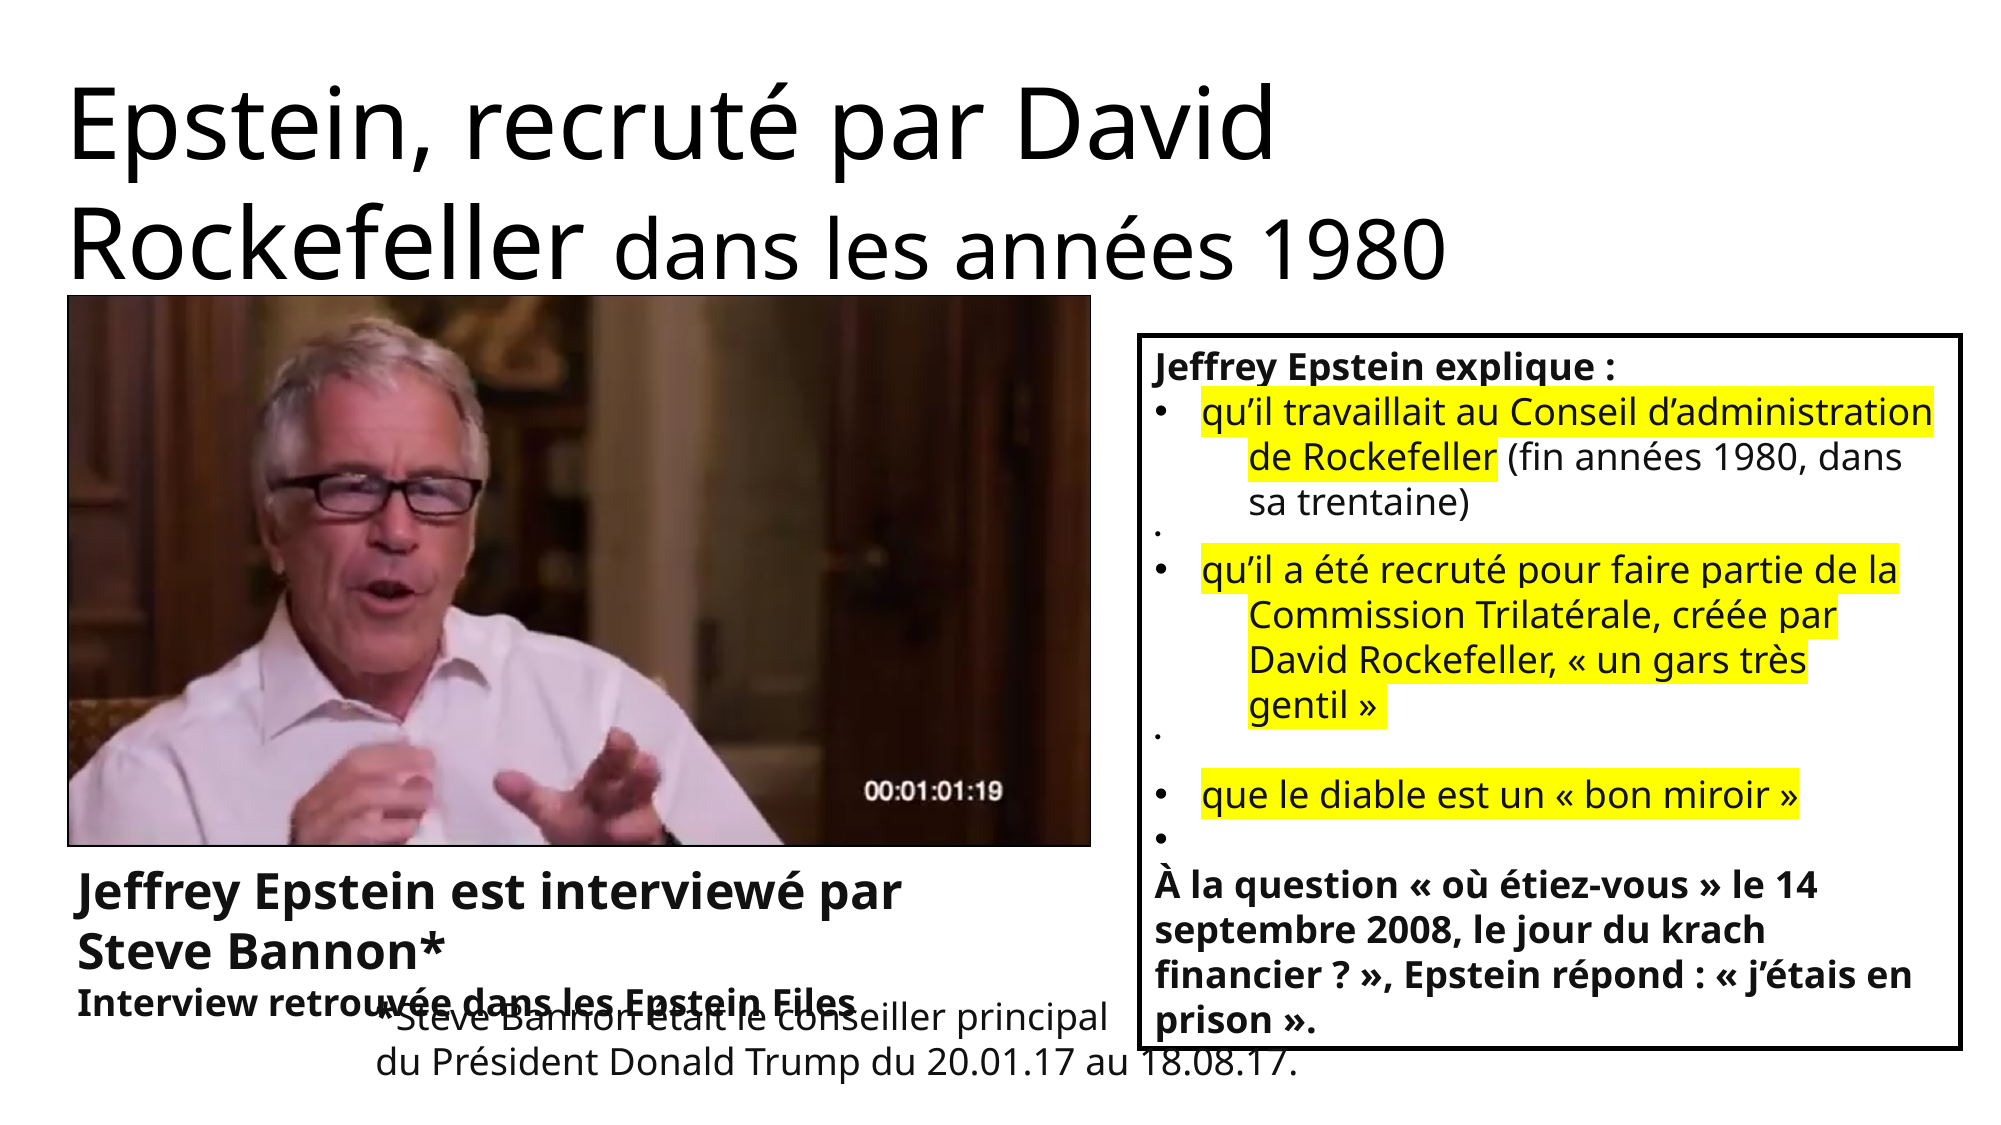

Epstein, recruté par David Rockefeller dans les années 1980
Jeffrey Epstein explique :
qu’il travaillait au Conseil d’administration de Rockefeller (fin années 1980, dans sa trentaine)
qu’il a été recruté pour faire partie de la Commission Trilatérale, créée par David Rockefeller, « un gars très gentil »
que le diable est un « bon miroir »
À la question « où étiez-vous » le 14 septembre 2008, le jour du krach financier ? », Epstein répond : « j’étais en prison ».
Jeffrey Epstein est interviewé par Steve Bannon*
Interview retrouvée dans les Epstein Files
*Steve Bannon était le conseiller principal
du Président Donald Trump du 20.01.17 au 18.08.17.